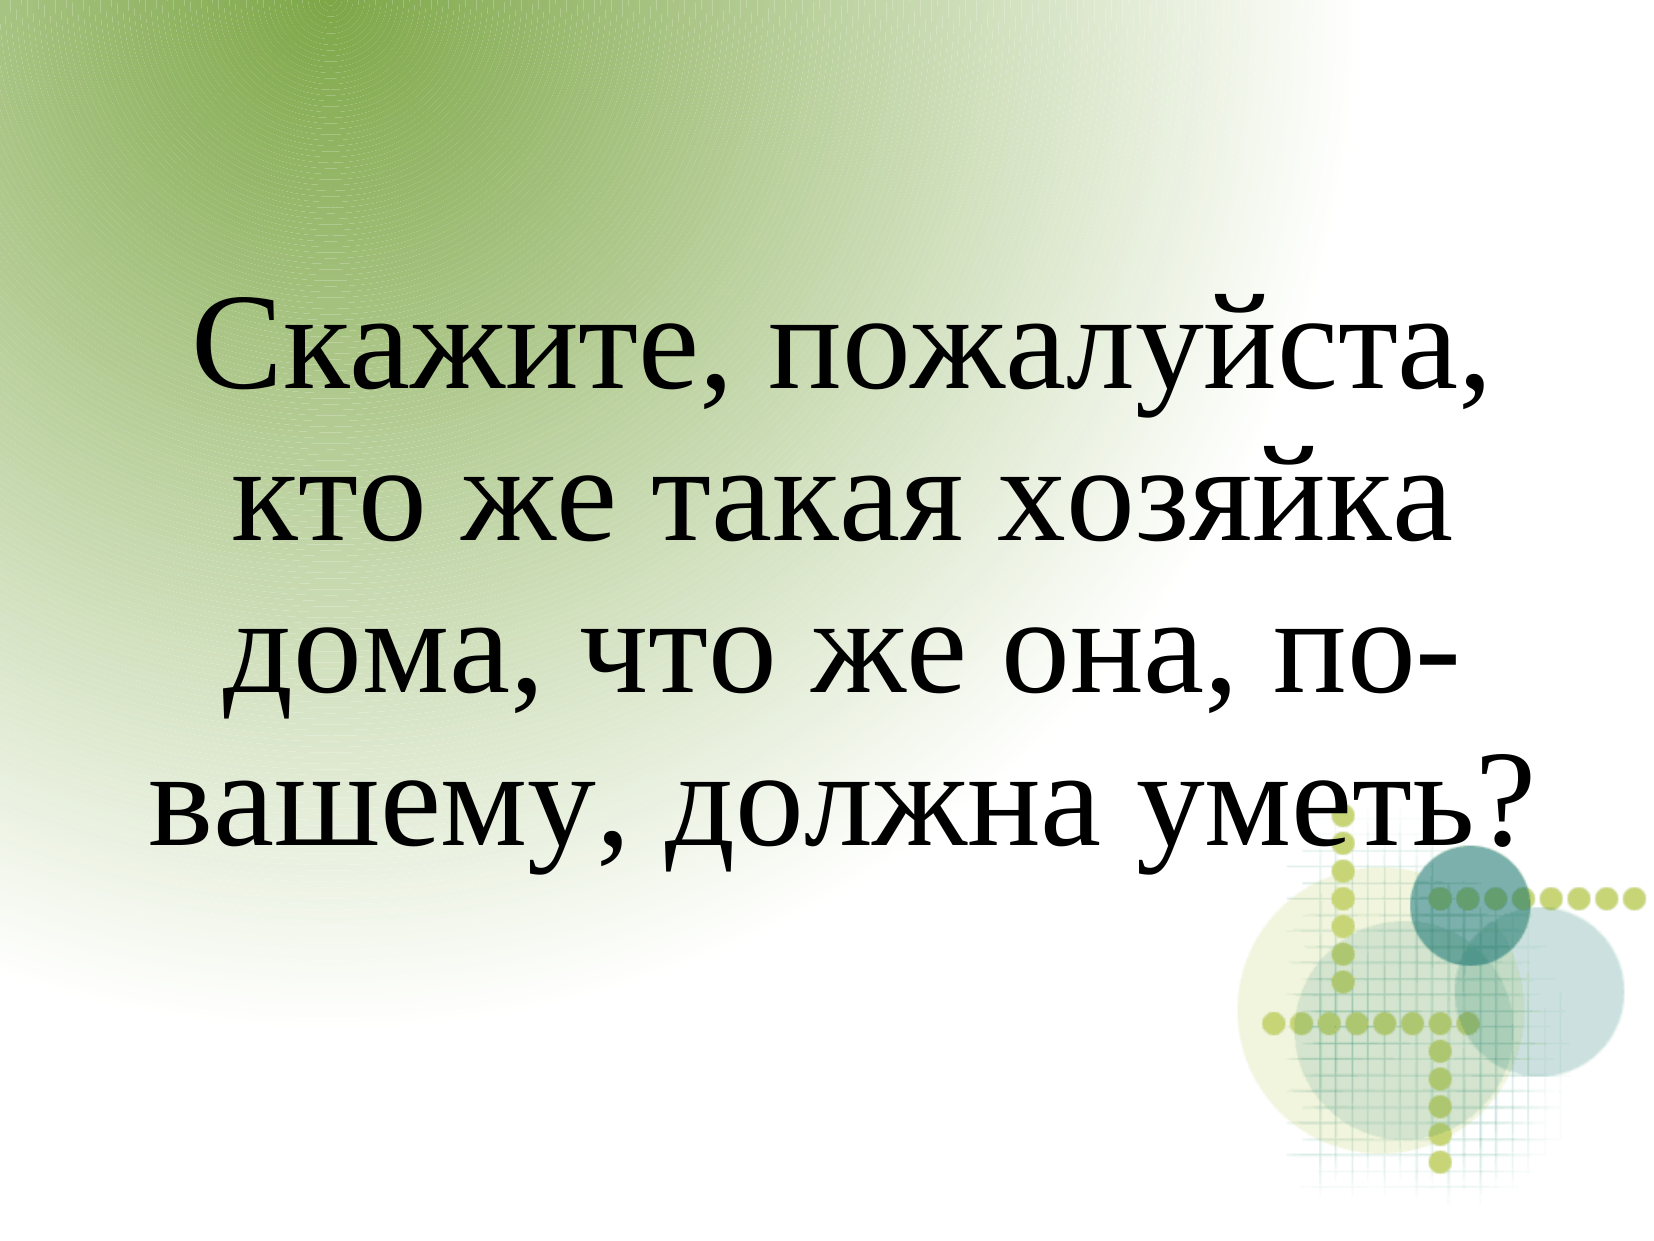

# Скажите, пожалуйста, кто же такая хозяйка дома, что же она, по-вашему, должна уметь?